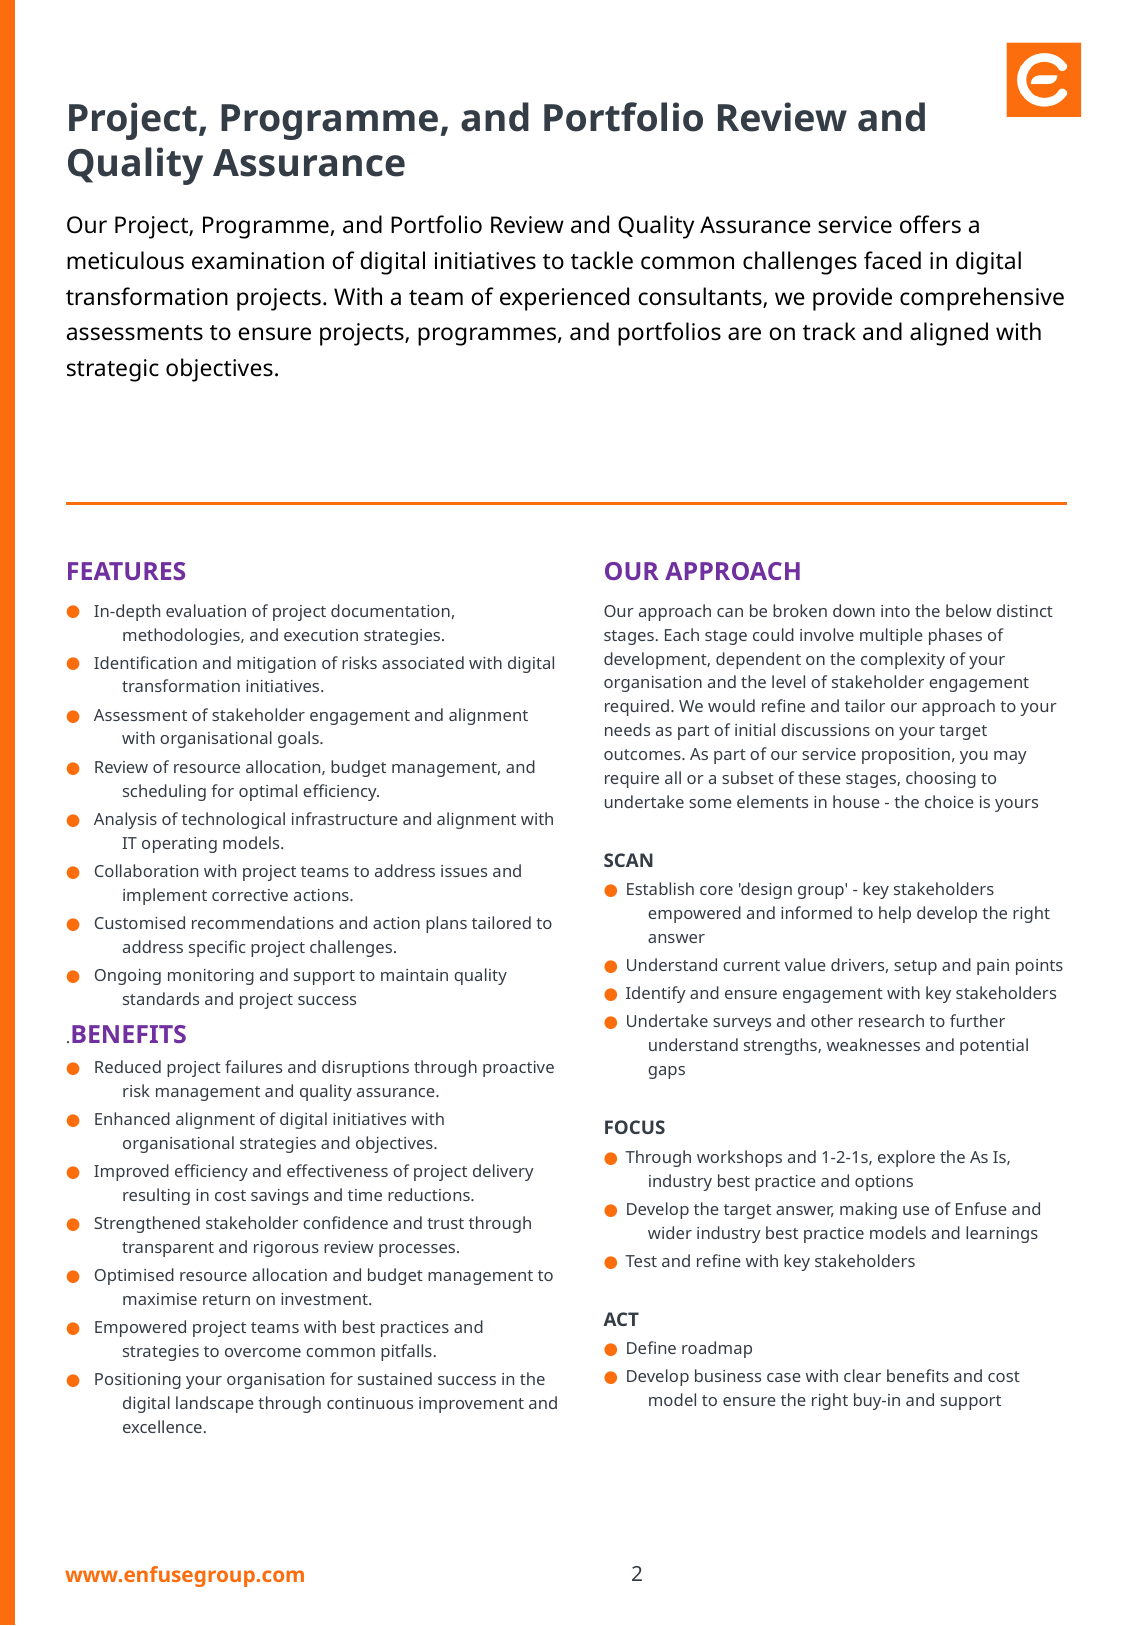

Project, Programme, and Portfolio Review and Quality Assurance
Our Project, Programme, and Portfolio Review and Quality Assurance service offers a meticulous examination of digital initiatives to tackle common challenges faced in digital transformation projects. With a team of experienced consultants, we provide comprehensive assessments to ensure projects, programmes, and portfolios are on track and aligned with strategic objectives.
FEATURES
OUR APPROACH
In-depth evaluation of project documentation, methodologies, and execution strategies.
Identification and mitigation of risks associated with digital transformation initiatives.
Assessment of stakeholder engagement and alignment with organisational goals.
Review of resource allocation, budget management, and scheduling for optimal efficiency.
Analysis of technological infrastructure and alignment with IT operating models.
Collaboration with project teams to address issues and implement corrective actions.
Customised recommendations and action plans tailored to address specific project challenges.
Ongoing monitoring and support to maintain quality standards and project success
.BENEFITS
Reduced project failures and disruptions through proactive risk management and quality assurance.
Enhanced alignment of digital initiatives with organisational strategies and objectives.
Improved efficiency and effectiveness of project delivery resulting in cost savings and time reductions.
Strengthened stakeholder confidence and trust through transparent and rigorous review processes.
Optimised resource allocation and budget management to maximise return on investment.
Empowered project teams with best practices and strategies to overcome common pitfalls.
Positioning your organisation for sustained success in the digital landscape through continuous improvement and excellence.
Our approach can be broken down into the below distinct stages. Each stage could involve multiple phases of development, dependent on the complexity of your organisation and the level of stakeholder engagement required. We would refine and tailor our approach to your needs as part of initial discussions on your target outcomes. As part of our service proposition, you may require all or a subset of these stages, choosing to undertake some elements in house - the choice is yours
SCAN
Establish core 'design group' - key stakeholders empowered and informed to help develop the right answer
Understand current value drivers, setup and pain points
Identify and ensure engagement with key stakeholders
Undertake surveys and other research to further understand strengths, weaknesses and potential gaps
FOCUS
Through workshops and 1-2-1s, explore the As Is, industry best practice and options
Develop the target answer, making use of Enfuse and wider industry best practice models and learnings
Test and refine with key stakeholders
ACT
Define roadmap
Develop business case with clear benefits and cost model to ensure the right buy-in and support